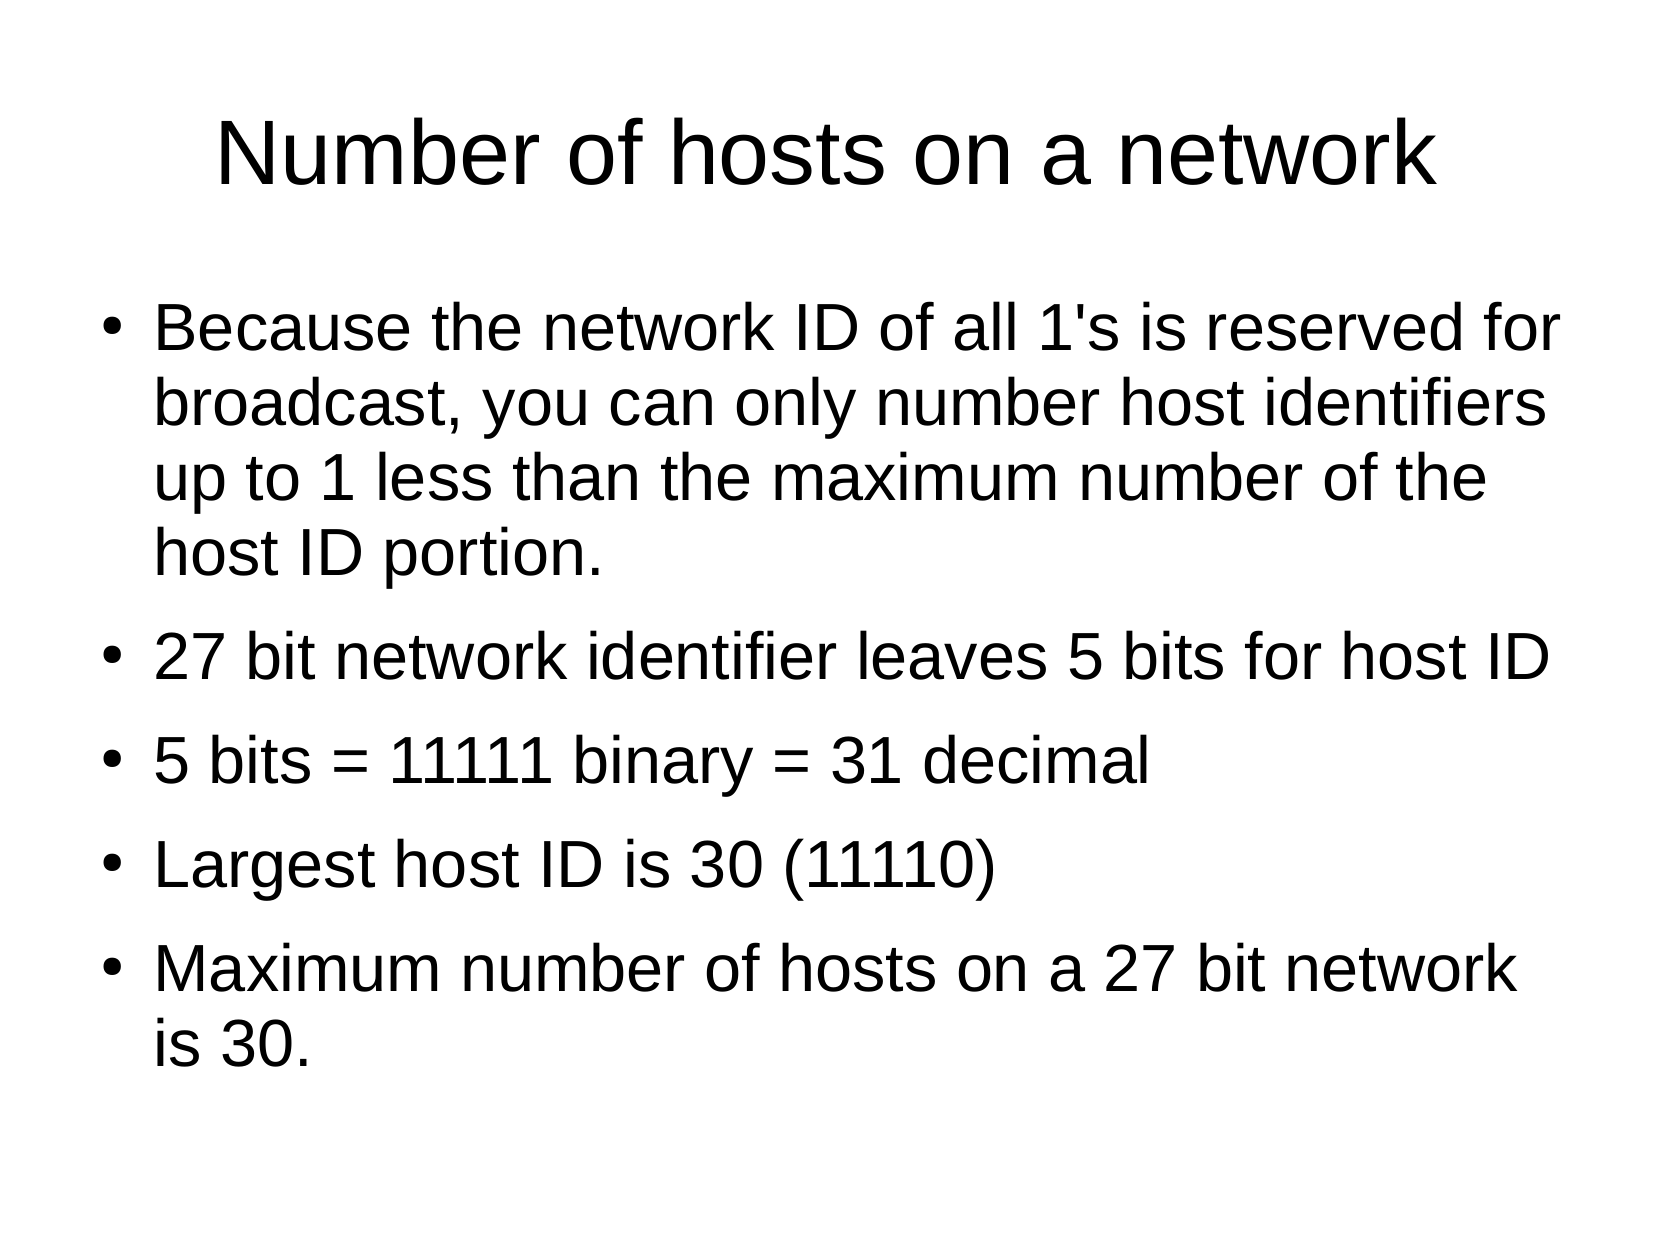

# Number of hosts on a network
Because the network ID of all 1's is reserved for broadcast, you can only number host identifiers up to 1 less than the maximum number of the host ID portion.
27 bit network identifier leaves 5 bits for host ID
5 bits = 11111 binary = 31 decimal
Largest host ID is 30 (11110)
Maximum number of hosts on a 27 bit network is 30.